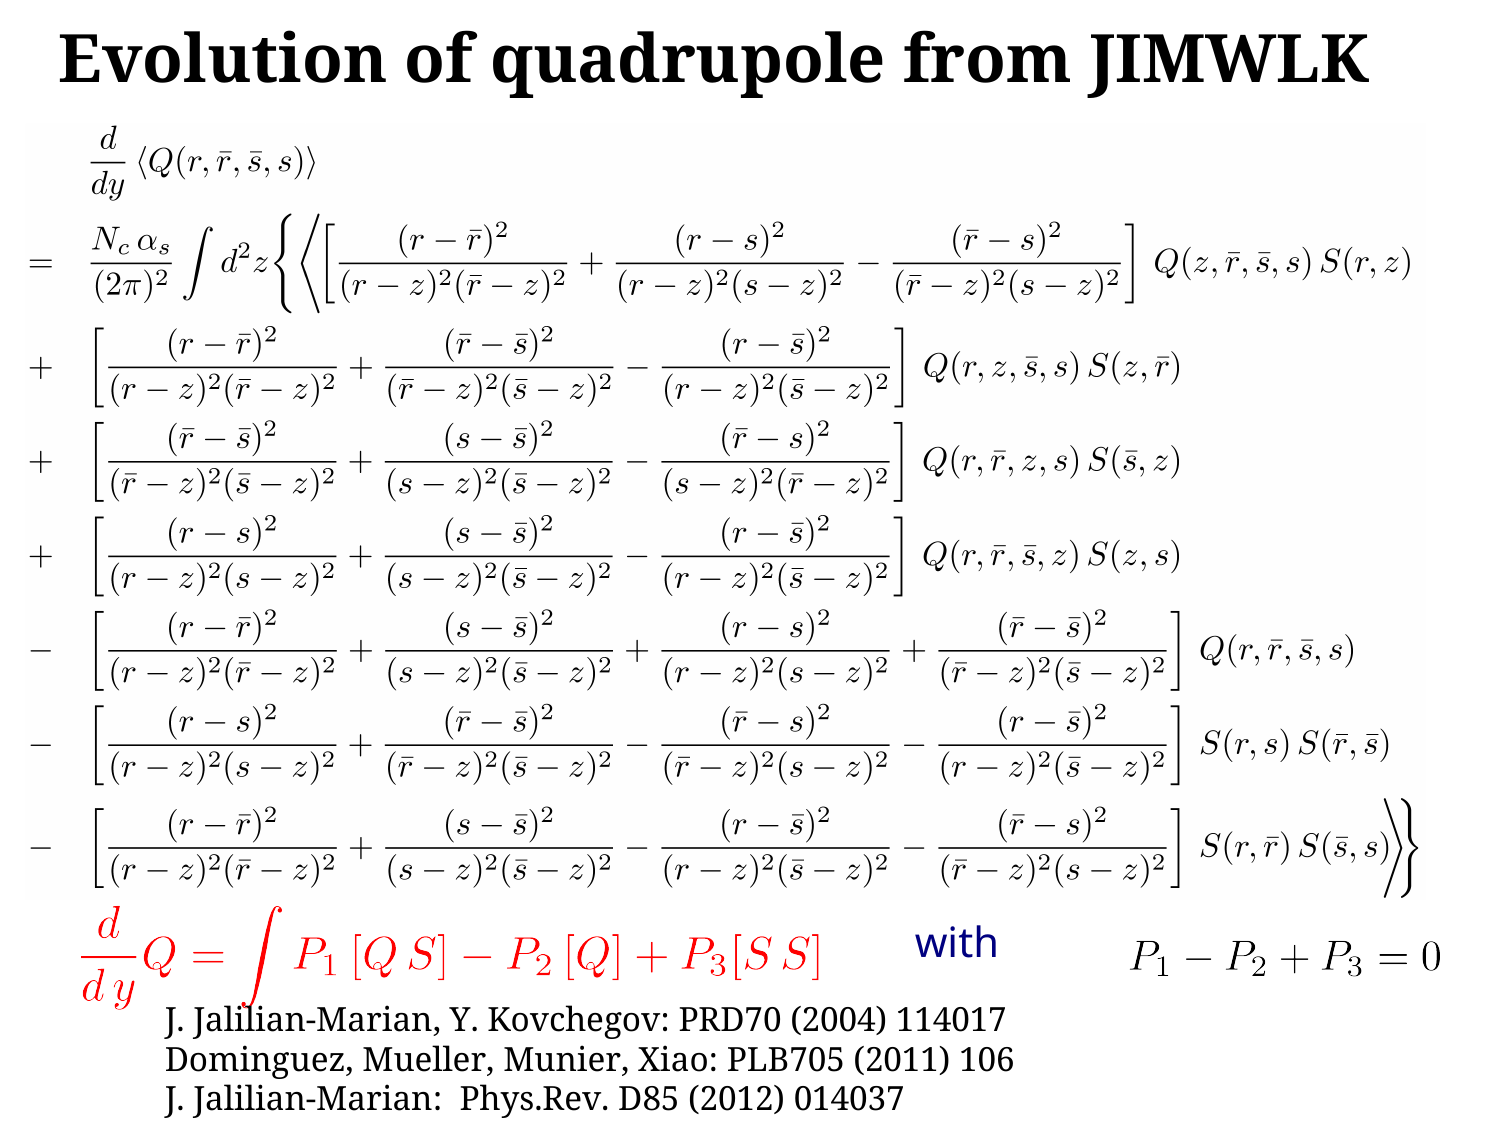

Evolution of quadrupole from JIMWLK
with
J. Jalilian-Marian, Y. Kovchegov: PRD70 (2004) 114017
Dominguez, Mueller, Munier, Xiao: PLB705 (2011) 106
J. Jalilian-Marian: Phys.Rev. D85 (2012) 014037